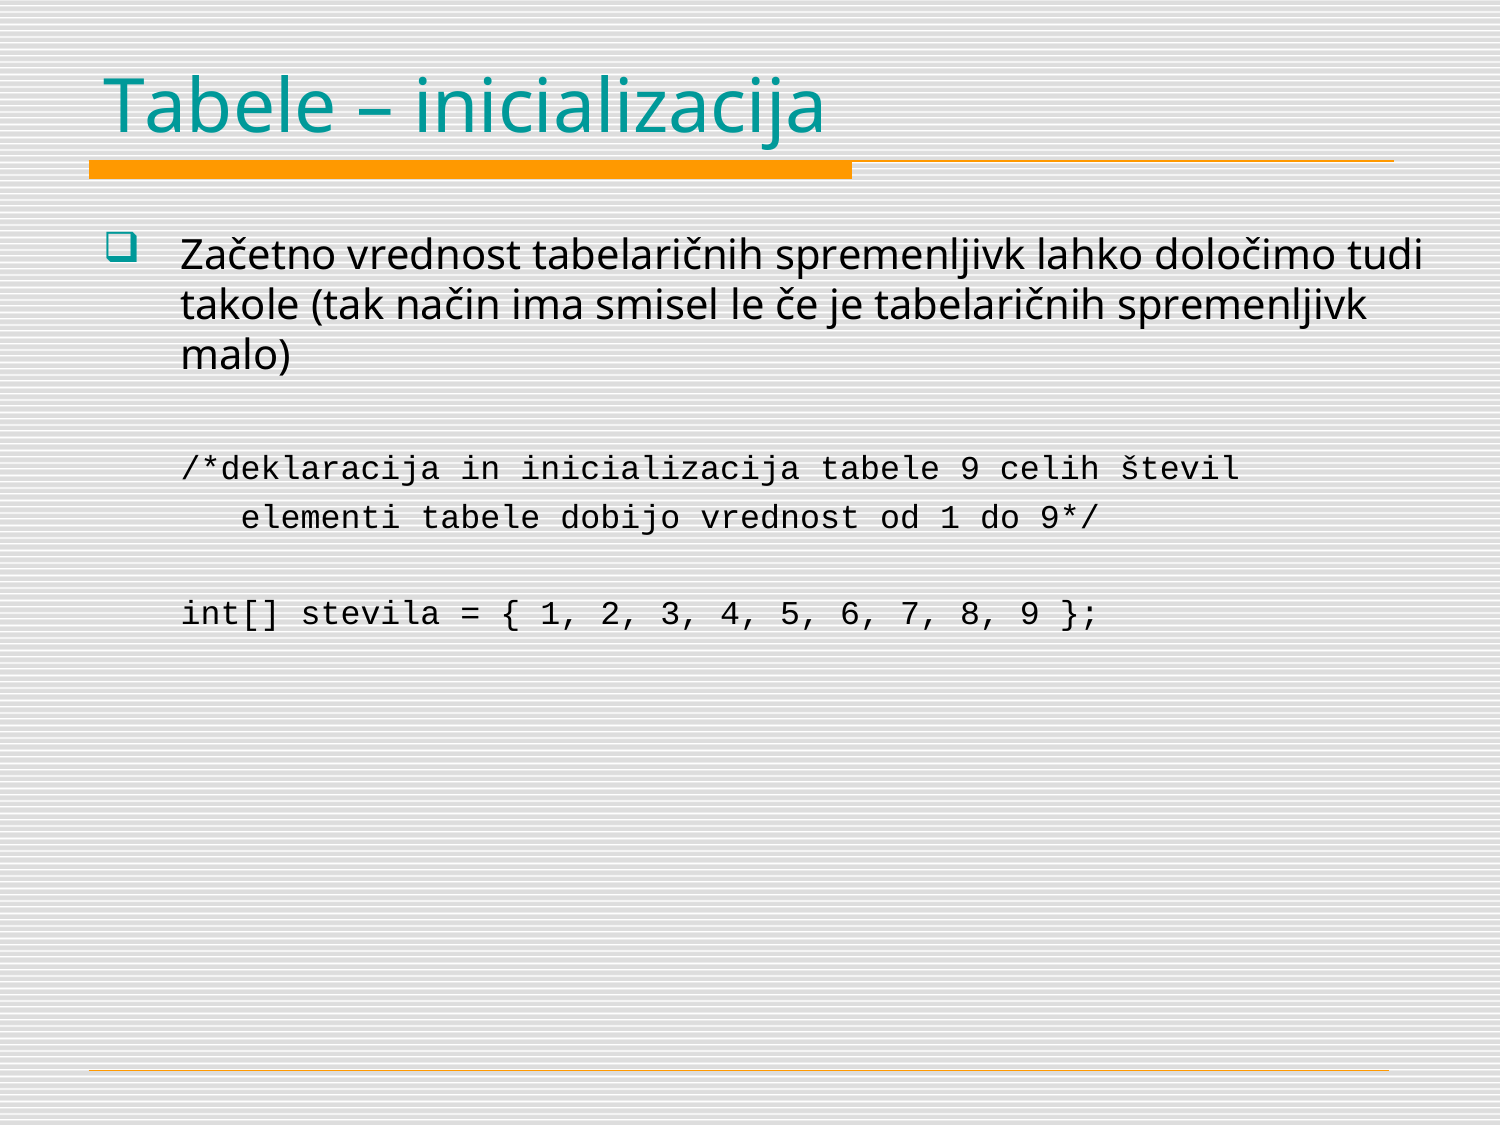

# Tabele – inicializacija
Začetno vrednost tabelaričnih spremenljivk lahko določimo tudi takole (tak način ima smisel le če je tabelaričnih spremenljivk malo)
/*deklaracija in inicializacija tabele 9 celih števil
 elementi tabele dobijo vrednost od 1 do 9*/
int[] stevila = { 1, 2, 3, 4, 5, 6, 7, 8, 9 };